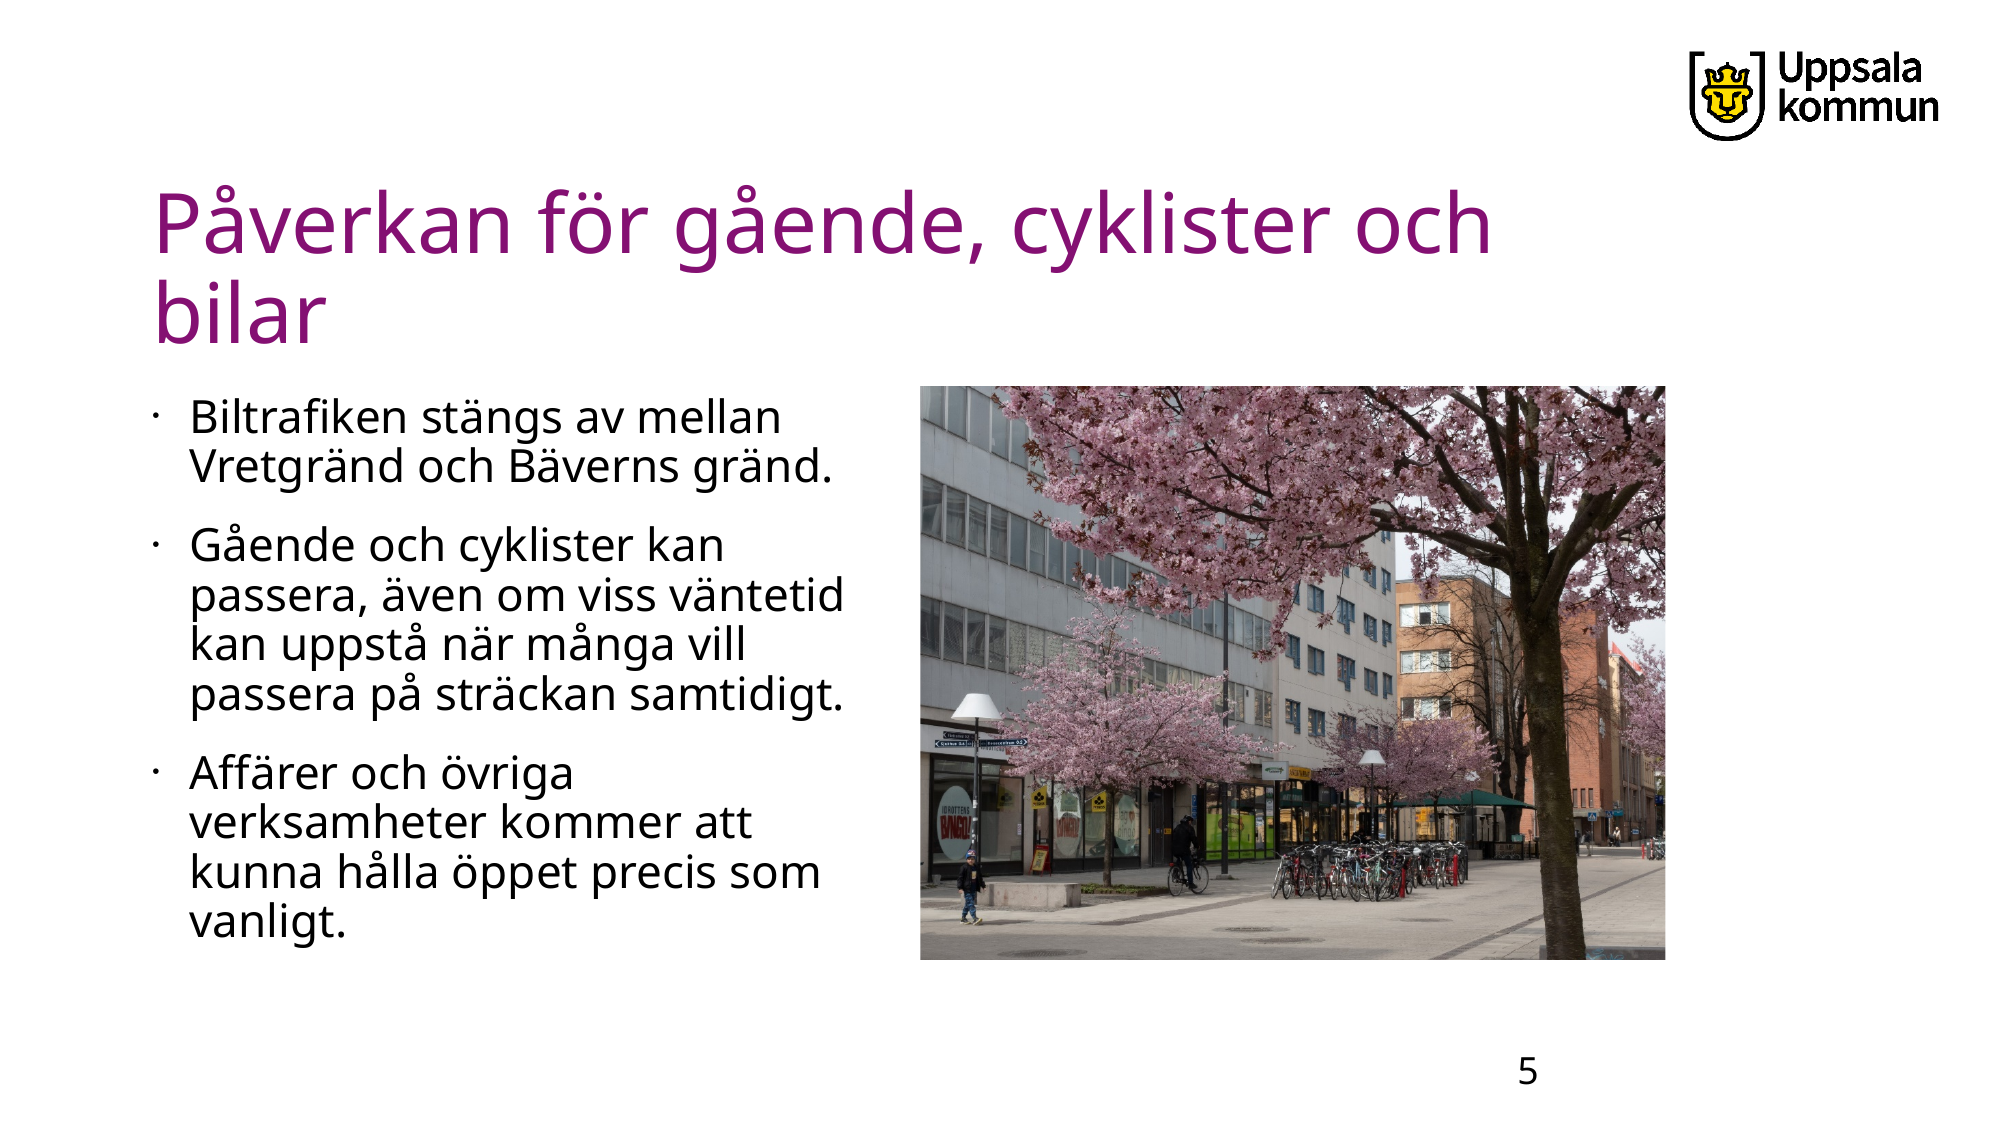

# Påverkan för gående, cyklister och bilar
Biltrafiken stängs av mellan Vretgränd och Bäverns gränd.
Gående och cyklister kan passera, även om viss väntetid kan uppstå när många vill passera på sträckan samtidigt.
Affärer och övriga verksamheter kommer att kunna hålla öppet precis som vanligt.